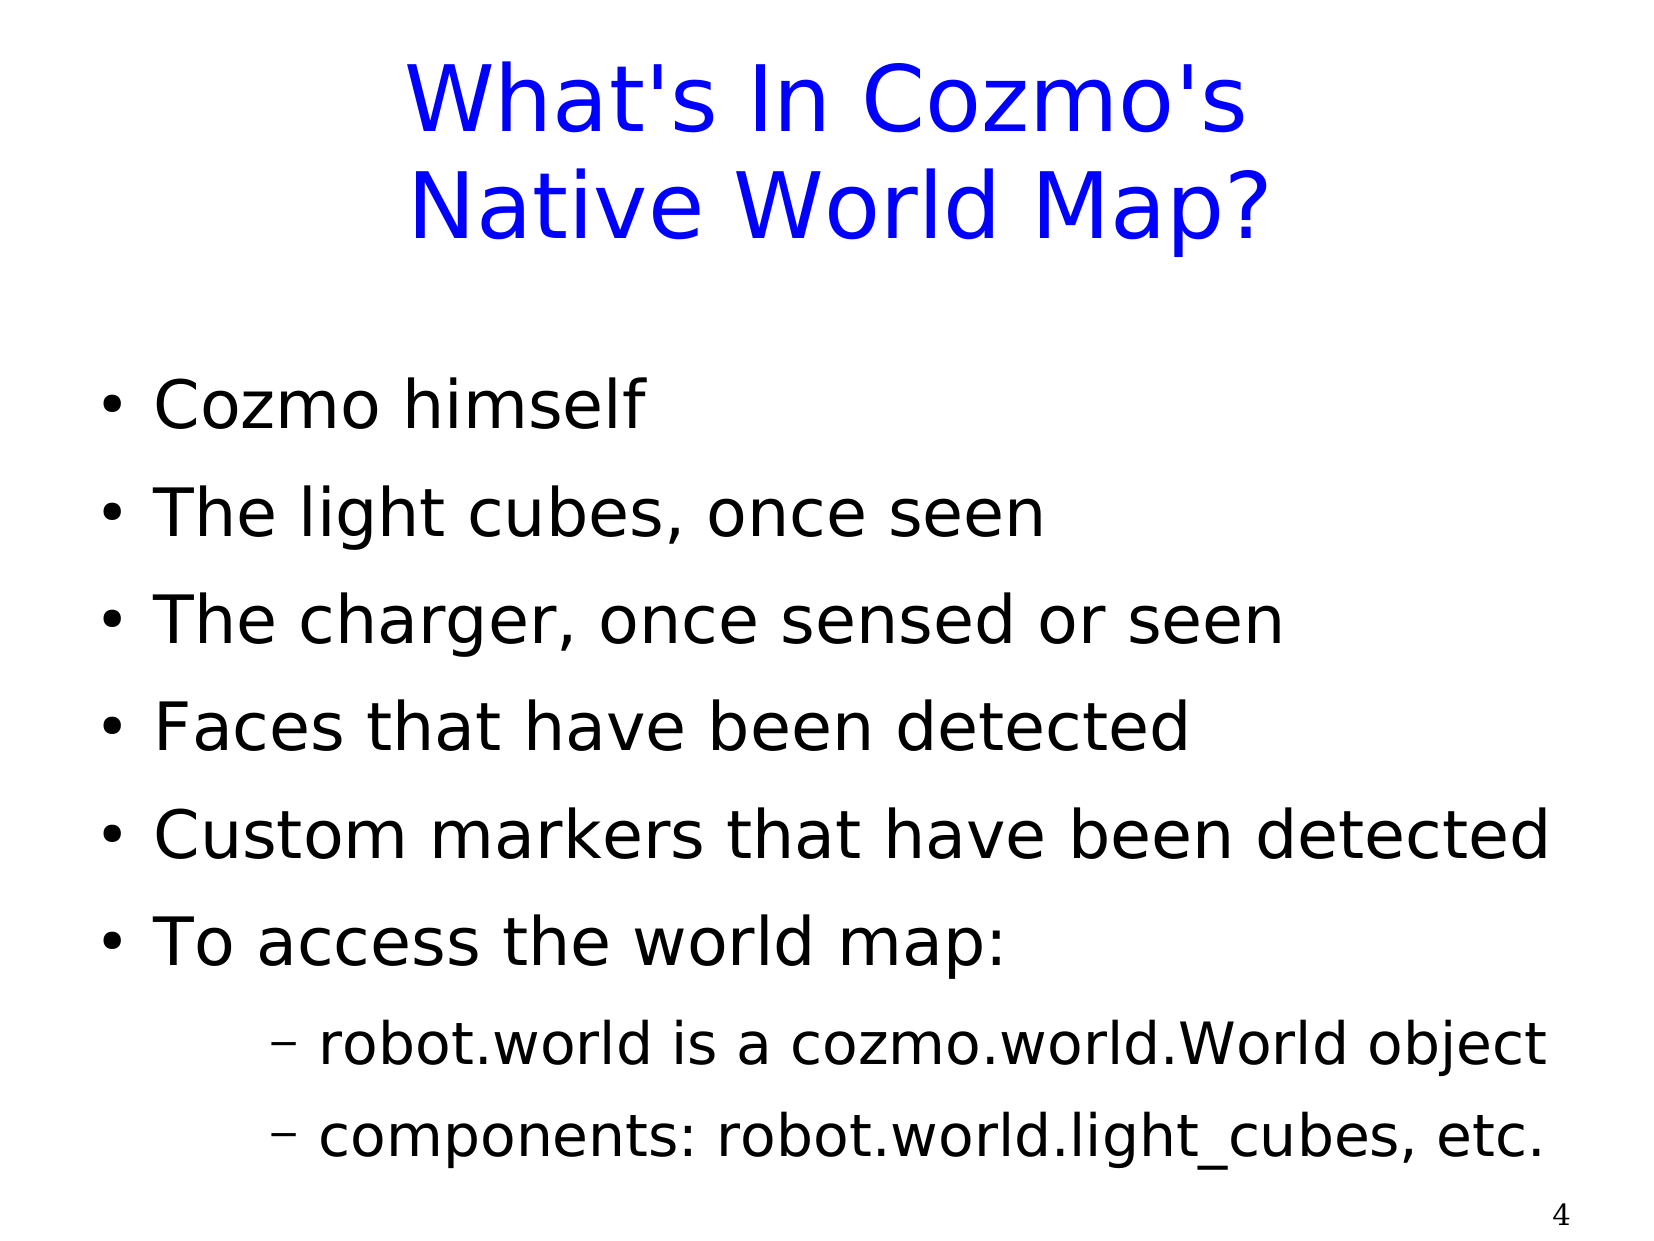

# What's In Cozmo's Native World Map?
Cozmo himself
The light cubes, once seen
The charger, once sensed or seen
Faces that have been detected
Custom markers that have been detected
To access the world map:
robot.world is a cozmo.world.World object
components: robot.world.light_cubes, etc.
4